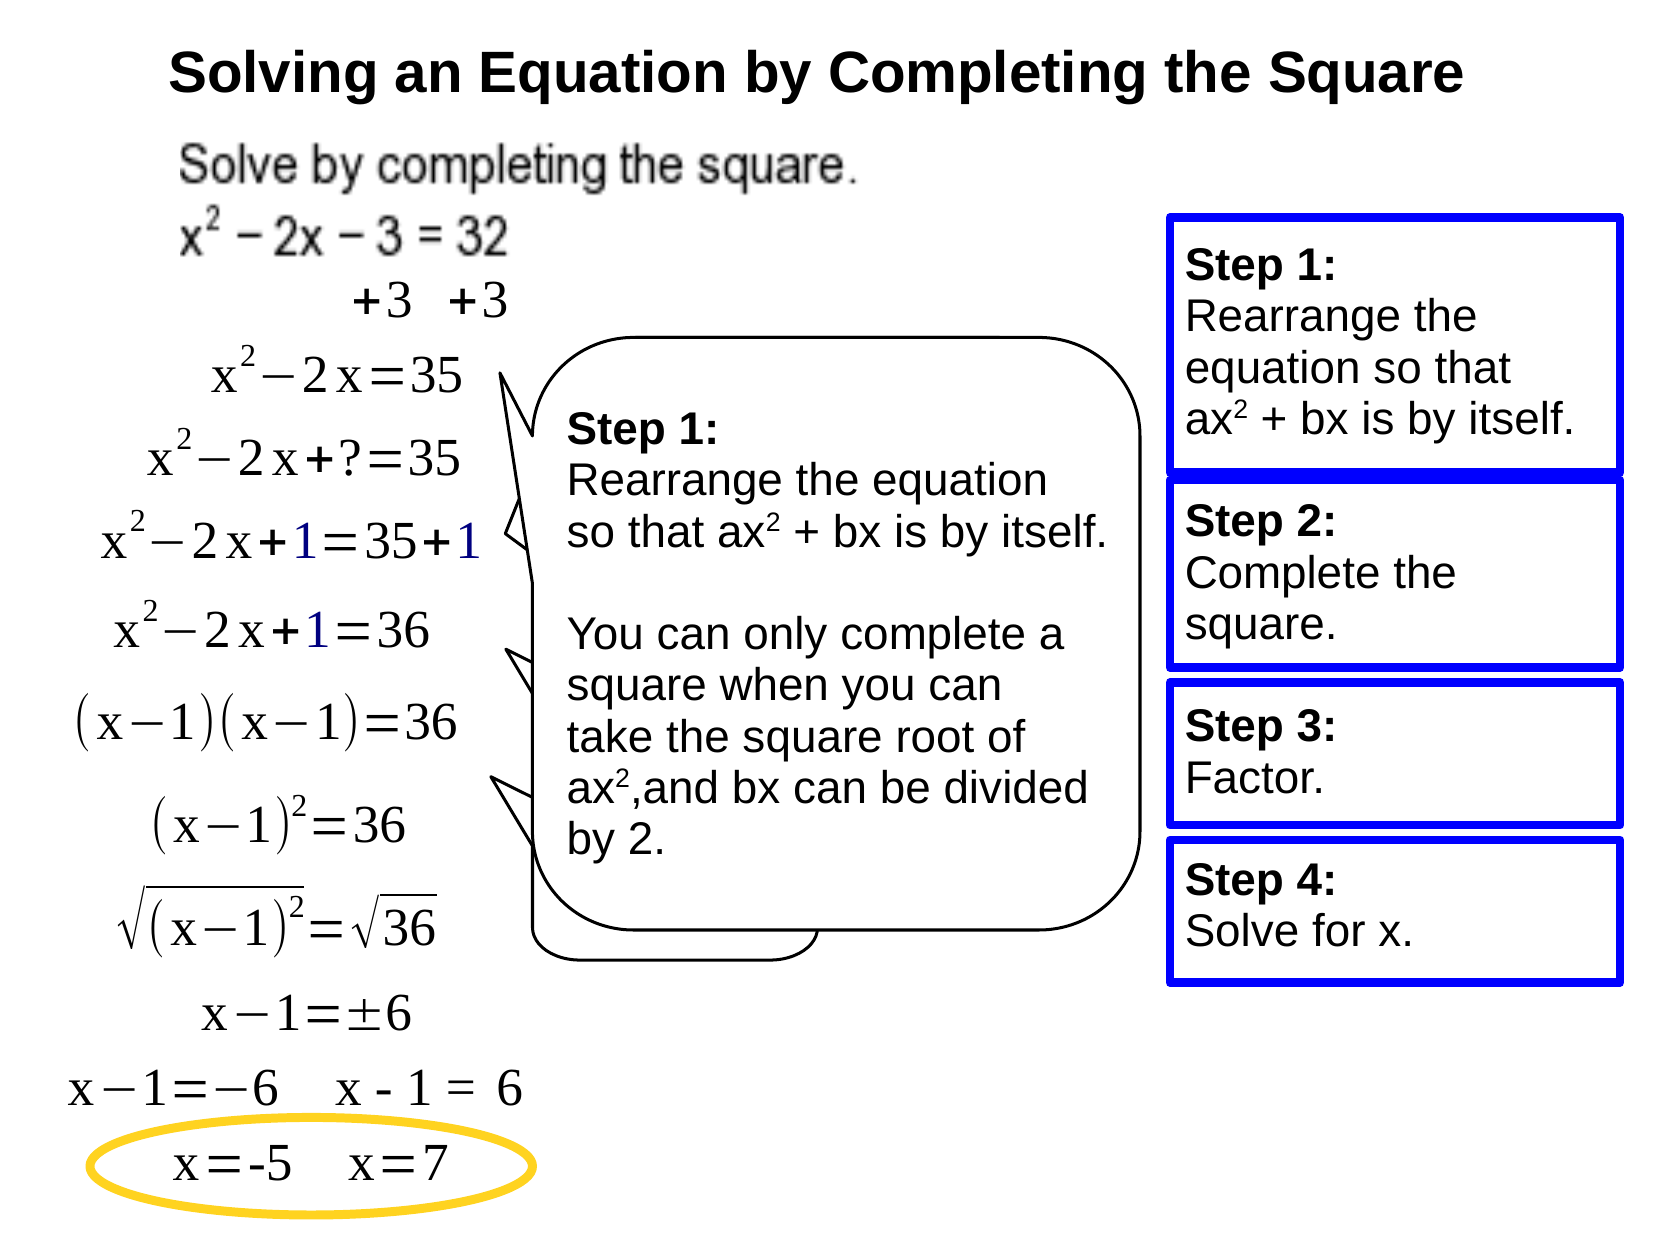

Solving an Equation by Completing the Square
Step 1:
Rearrange the equation so that
ax2 + bx is by itself.
Step 2:
Complete the square.
Step 3:
Factor.
Step 4:
Solve for x.
Step 1:
Rearrange the equation
so that ax2 + bx is by itself.
You can only complete a
square when you can
take the square root of
ax2,and bx can be divided
by 2.
Step 2:
Complete the square.
This is when you divide
the b in bx by 2, and
you then square it.
-2/2 = -1 and -12=1
Step 3:
Factor.
Step 4:
Solve for x.